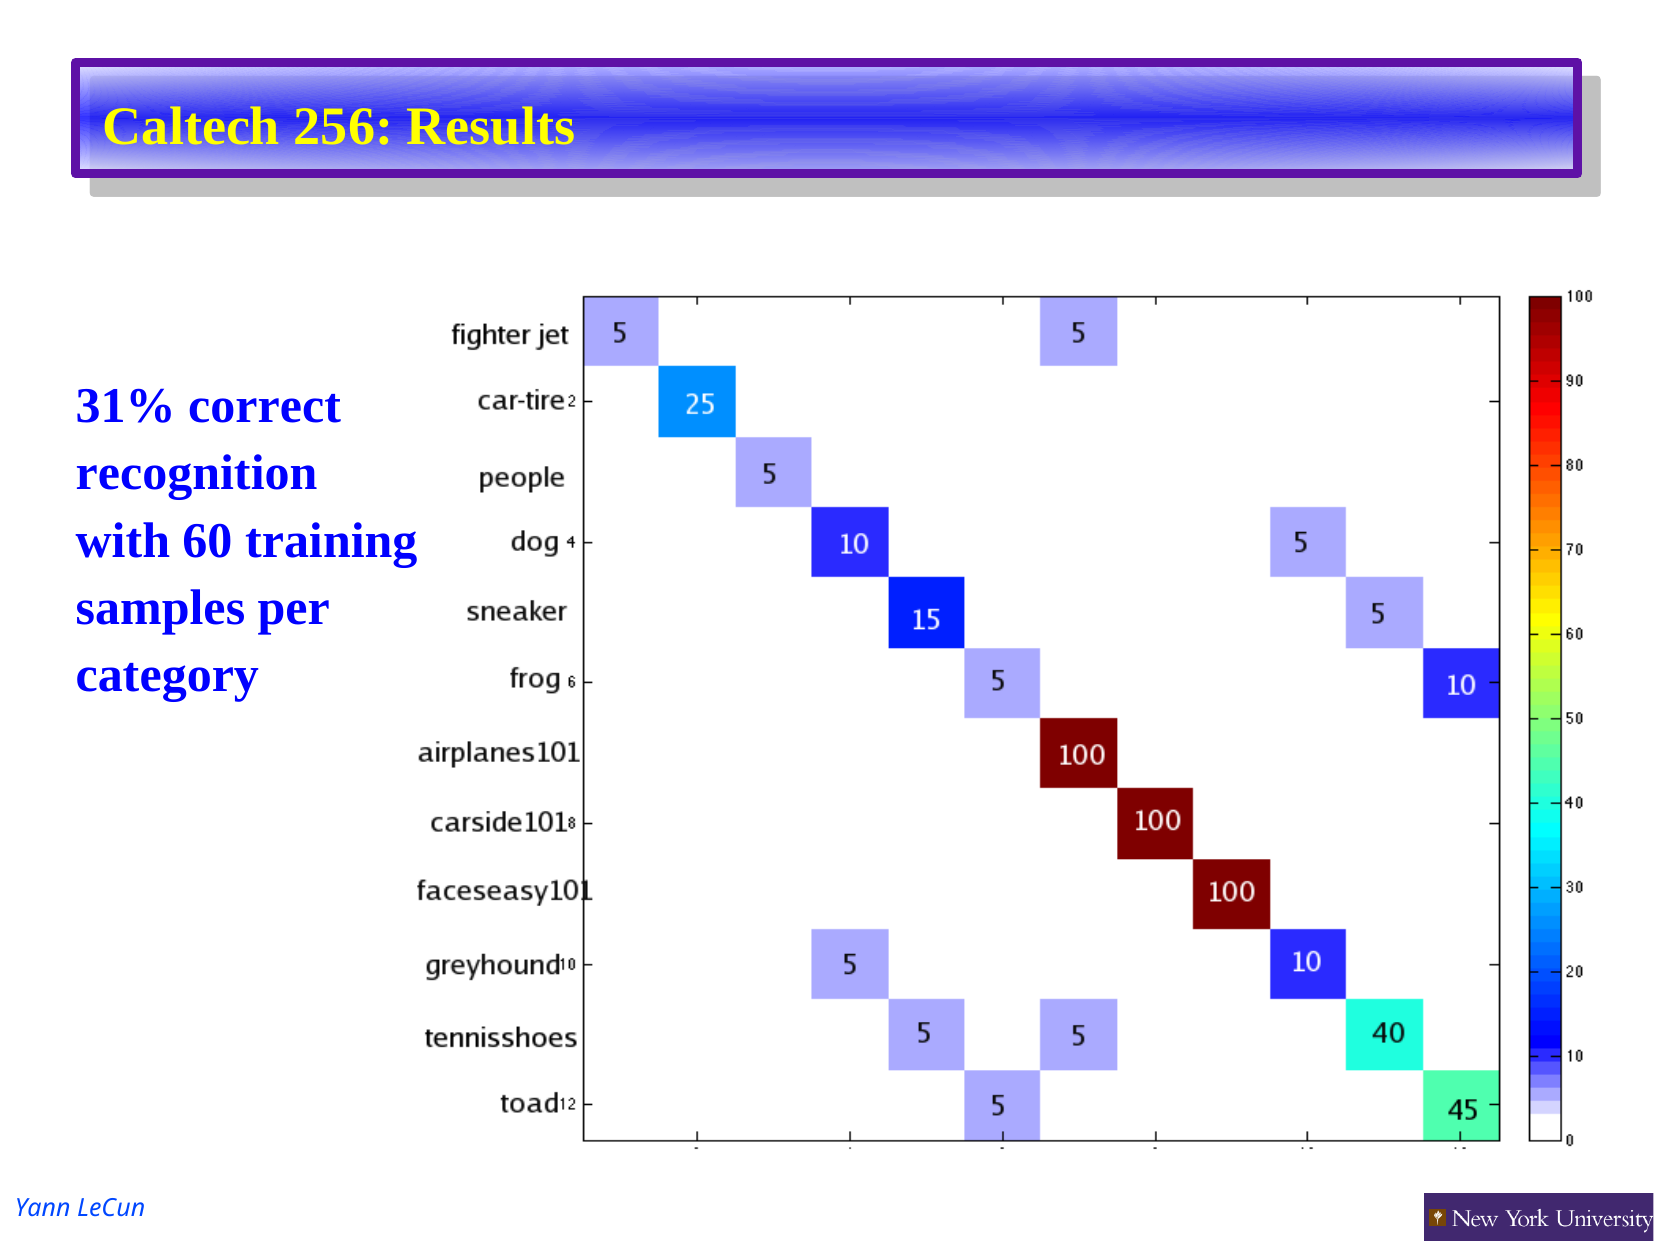

# Caltech 256: Results
31% correct
recognition
with 60 training
samples per
category